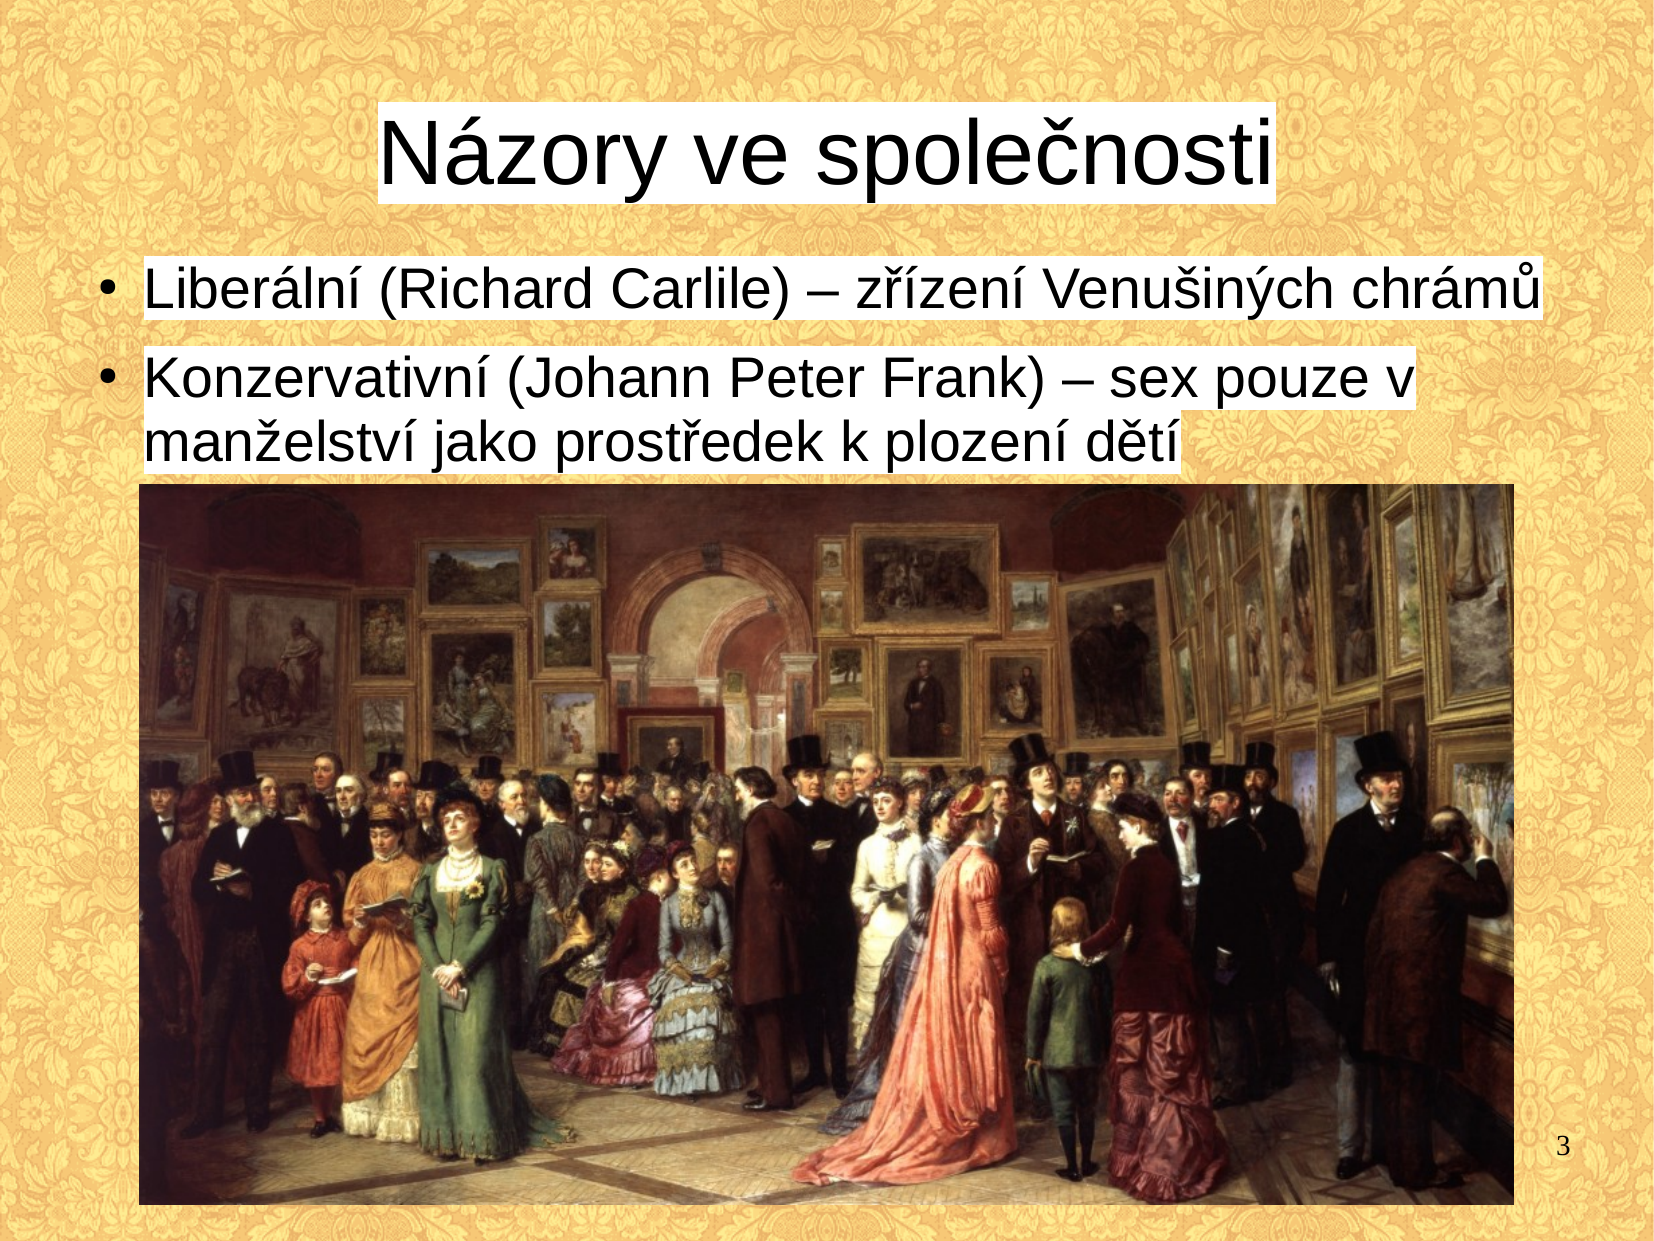

# Názory ve společnosti
Liberální (Richard Carlile) – zřízení Venušiných chrámů
Konzervativní (Johann Peter Frank) – sex pouze v manželství jako prostředek k plození dětí
3